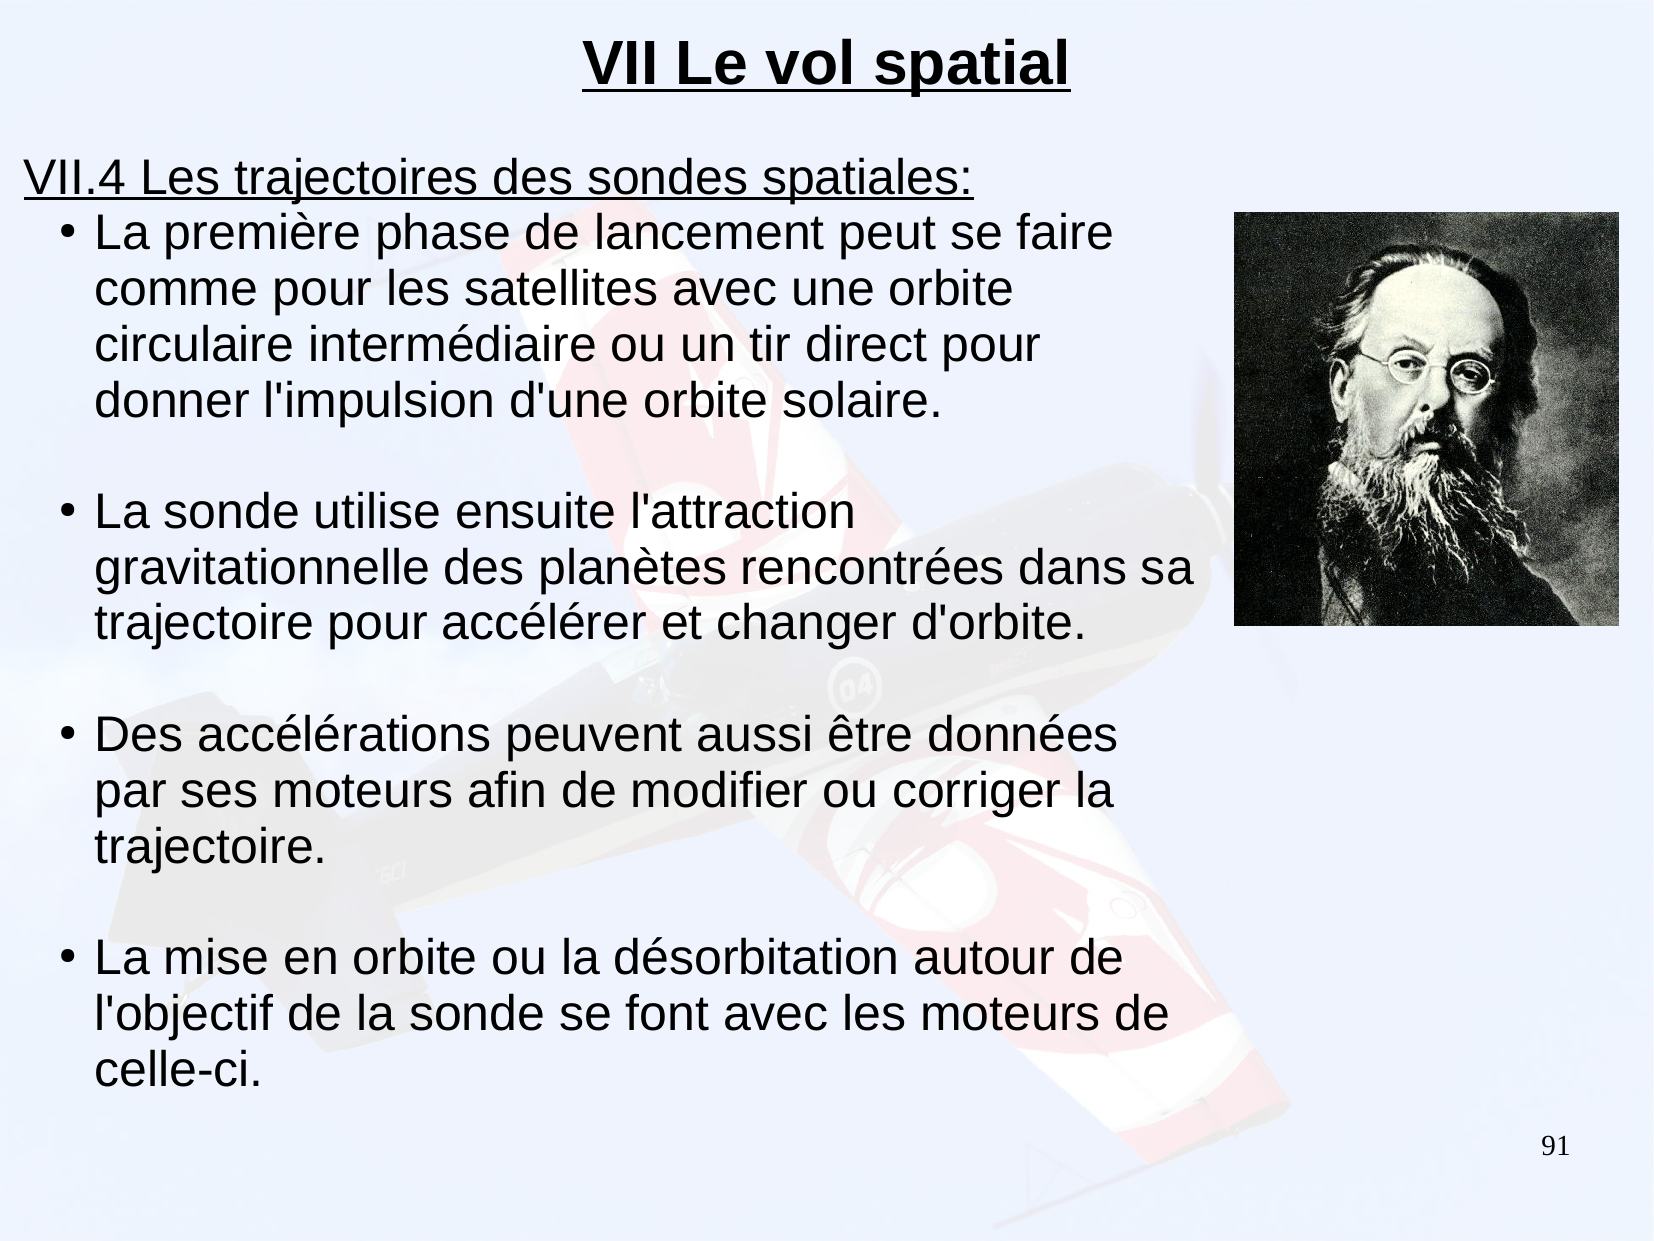

# VII Le vol spatial
VII.4 Les trajectoires des sondes spatiales:
La première phase de lancement peut se faire comme pour les satellites avec une orbite circulaire intermédiaire ou un tir direct pour donner l'impulsion d'une orbite solaire.
La sonde utilise ensuite l'attraction gravitationnelle des planètes rencontrées dans sa trajectoire pour accélérer et changer d'orbite.
Des accélérations peuvent aussi être données par ses moteurs afin de modifier ou corriger la trajectoire.
La mise en orbite ou la désorbitation autour de l'objectif de la sonde se font avec les moteurs de celle-ci.
91